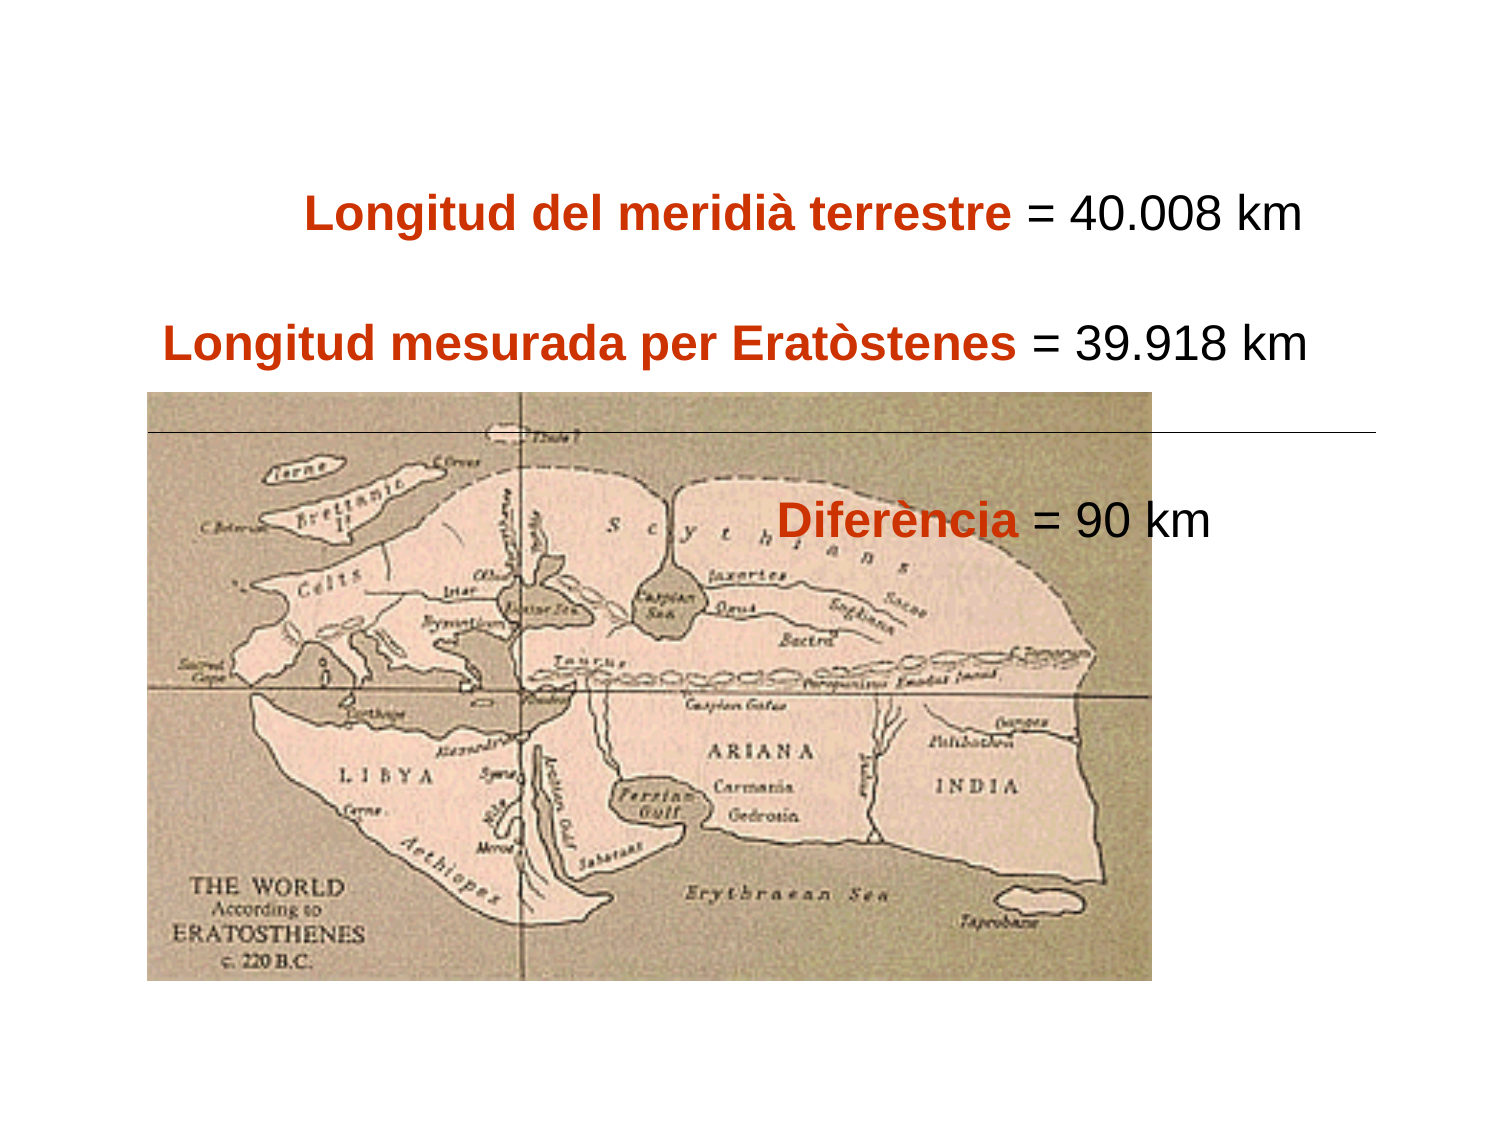

Longitud del meridià terrestre = 40.008 km
Longitud mesurada per Eratòstenes = 39.918 km
Diferència = 90 km